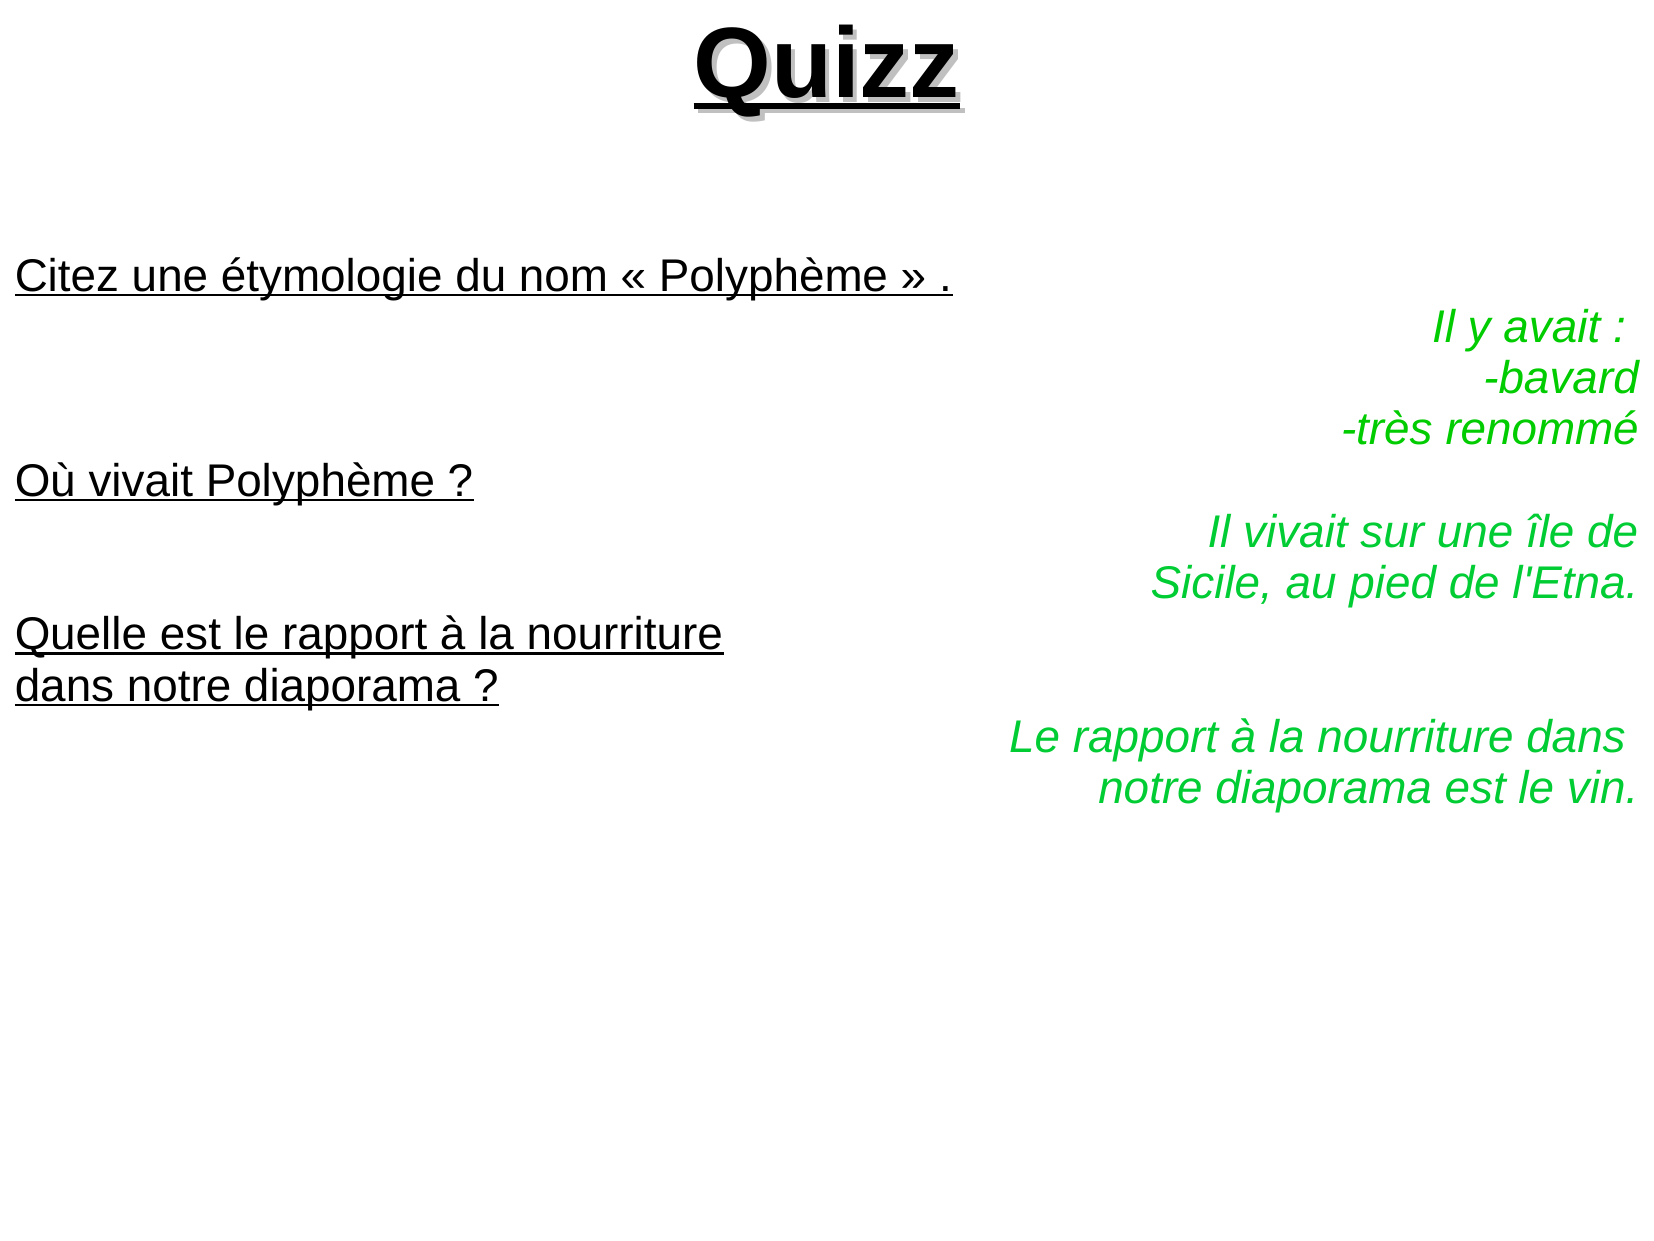

Quizz
Citez une étymologie du nom « Polyphème » .
Il y avait :
-bavard
-très renommé
Où vivait Polyphème ?
Il vivait sur une île de
Sicile, au pied de l'Etna.
Quelle est le rapport à la nourriture
dans notre diaporama ?
Le rapport à la nourriture dans
notre diaporama est le vin.